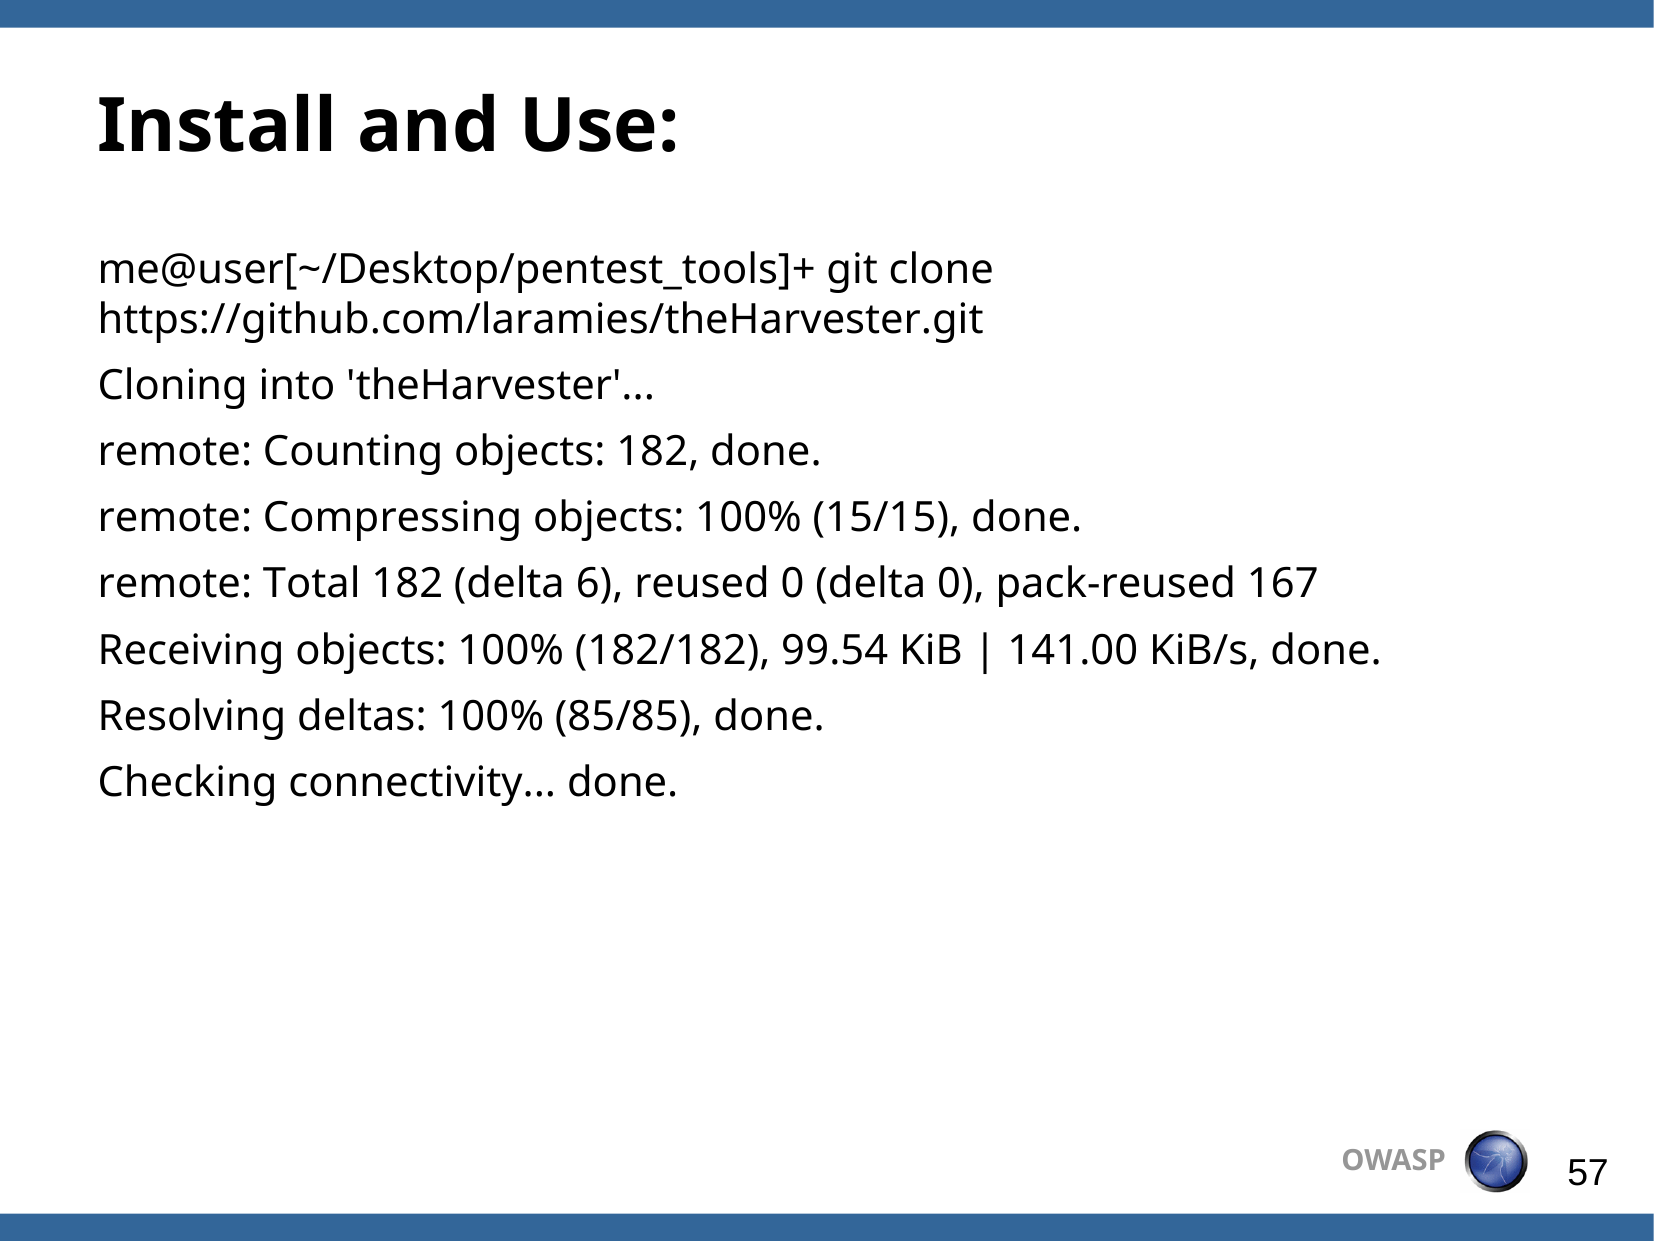

# Install and Use:
me@user[~/Desktop/pentest_tools]+ git clone https://github.com/laramies/theHarvester.git
Cloning into 'theHarvester'...
remote: Counting objects: 182, done.
remote: Compressing objects: 100% (15/15), done.
remote: Total 182 (delta 6), reused 0 (delta 0), pack-reused 167
Receiving objects: 100% (182/182), 99.54 KiB | 141.00 KiB/s, done.
Resolving deltas: 100% (85/85), done.
Checking connectivity... done.
57